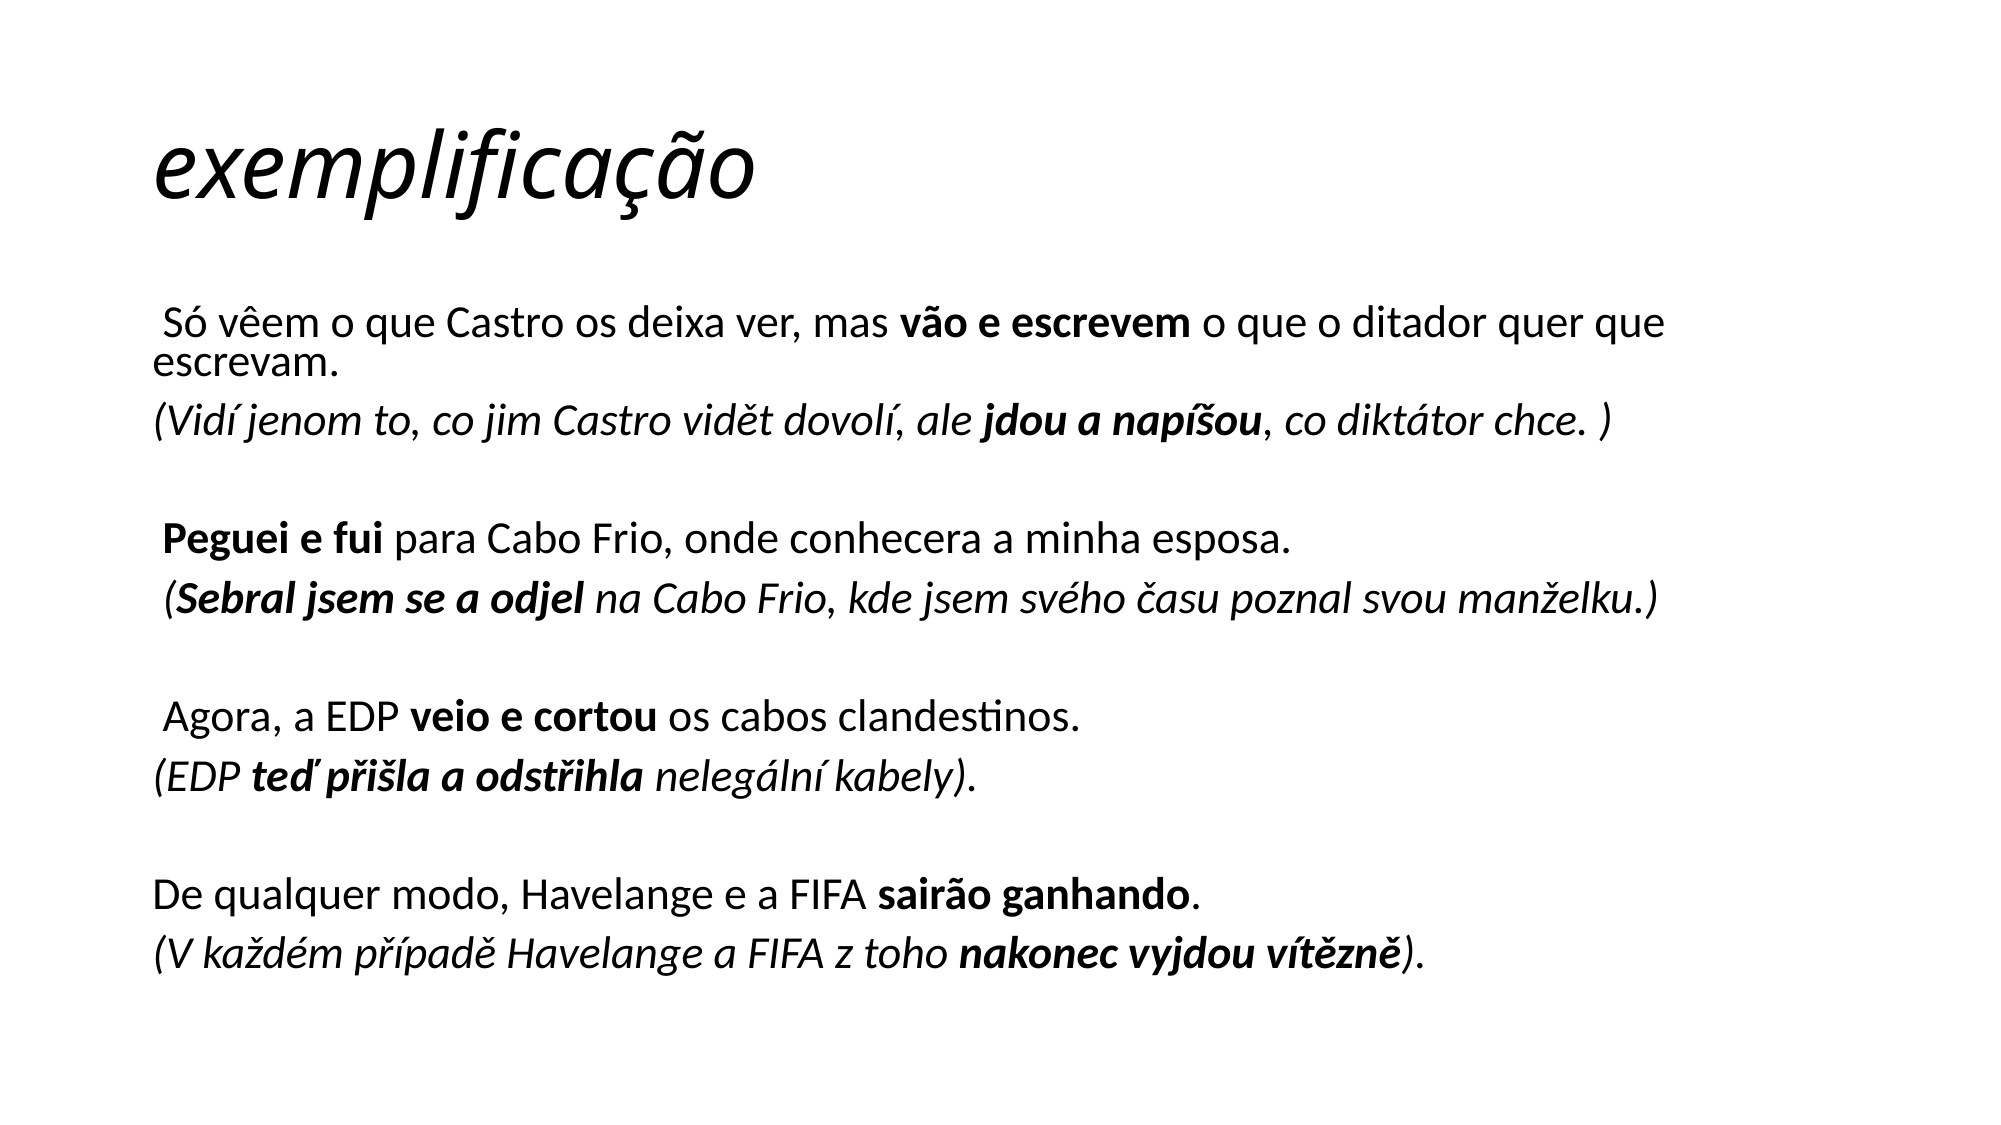

# exemplificação
 Só vêem o que Castro os deixa ver, mas vão e escrevem o que o ditador quer que escrevam.
(Vidí jenom to, co jim Castro vidět dovolí, ale jdou a napíšou, co diktátor chce. )
 Peguei e fui para Cabo Frio, onde conhecera a minha esposa.
 (Sebral jsem se a odjel na Cabo Frio, kde jsem svého času poznal svou manželku.)
 Agora, a EDP veio e cortou os cabos clandestinos.
(EDP teď přišla a odstřihla nelegální kabely).
De qualquer modo, Havelange e a FIFA sairão ganhando.
(V každém případě Havelange a FIFA z toho nakonec vyjdou vítězně).